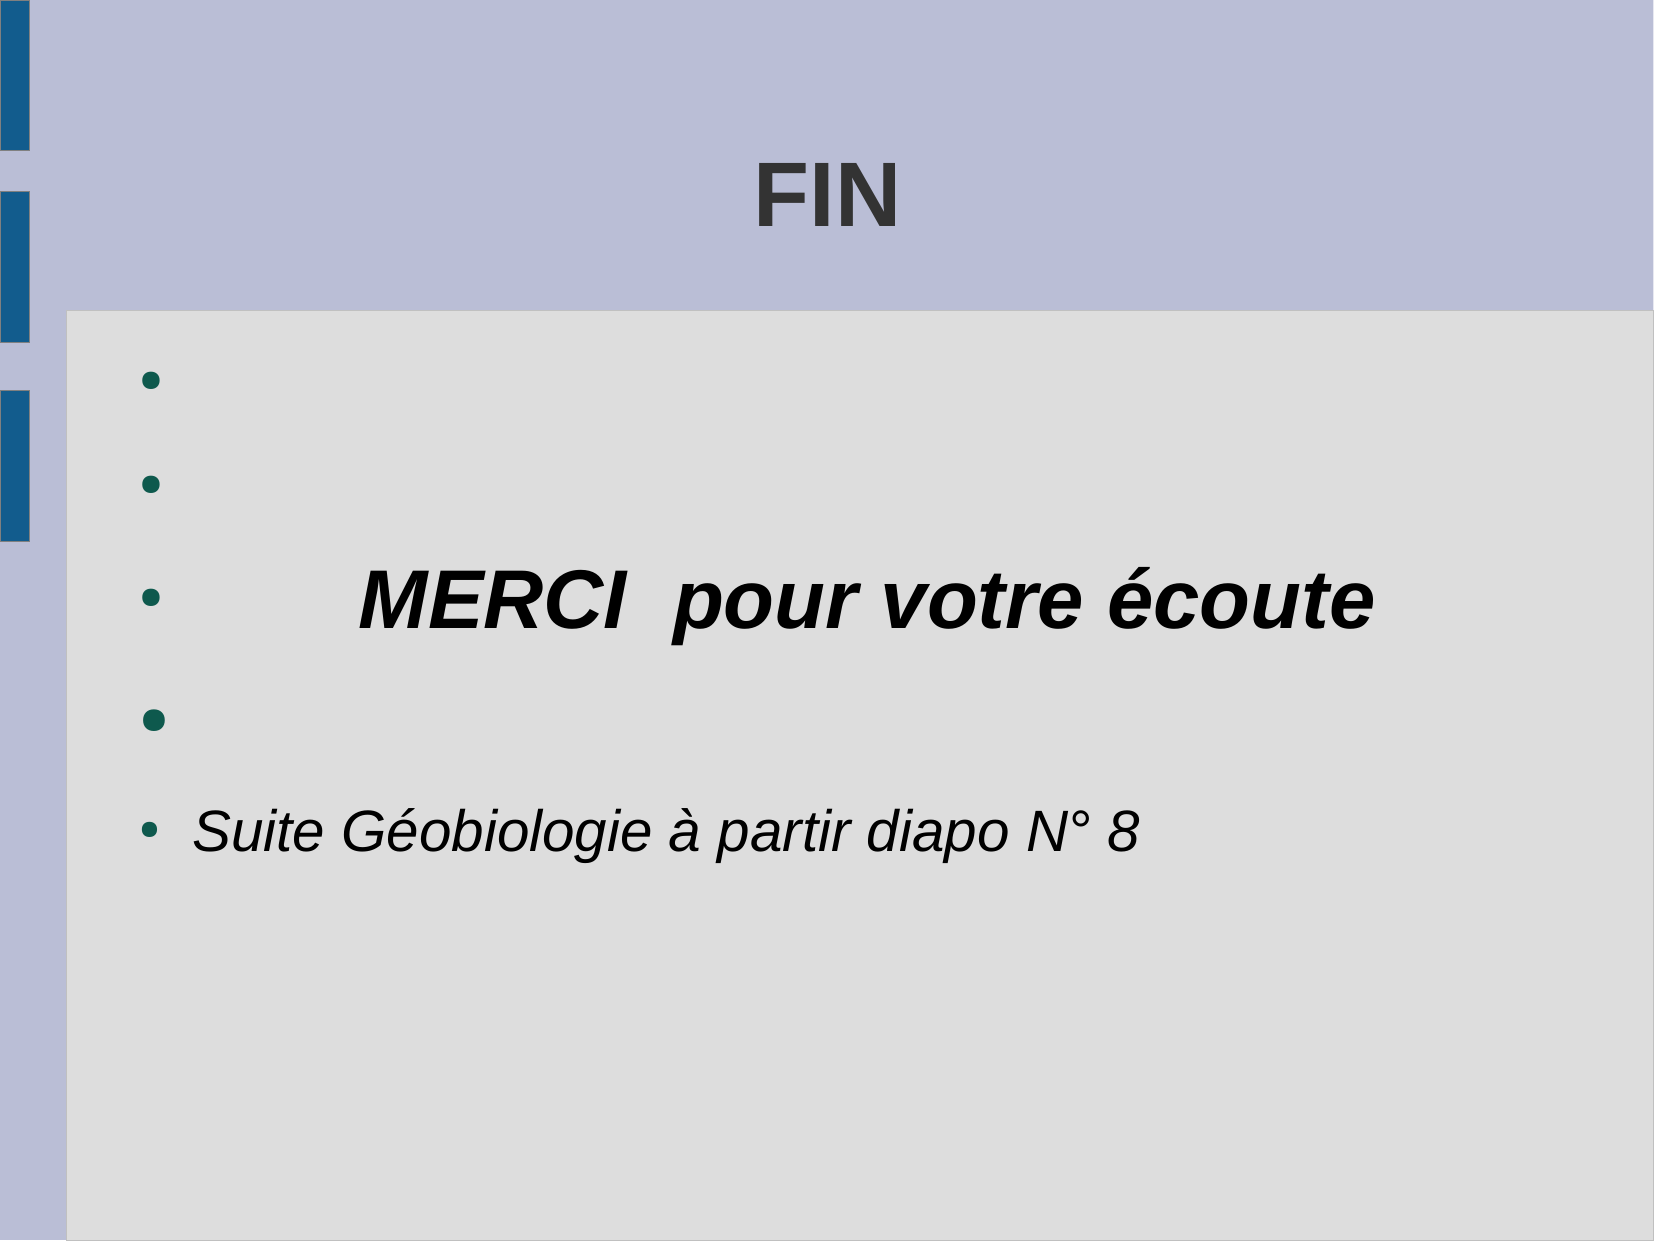

# FIN
 MERCI pour votre écoute
Suite Géobiologie à partir diapo N° 8